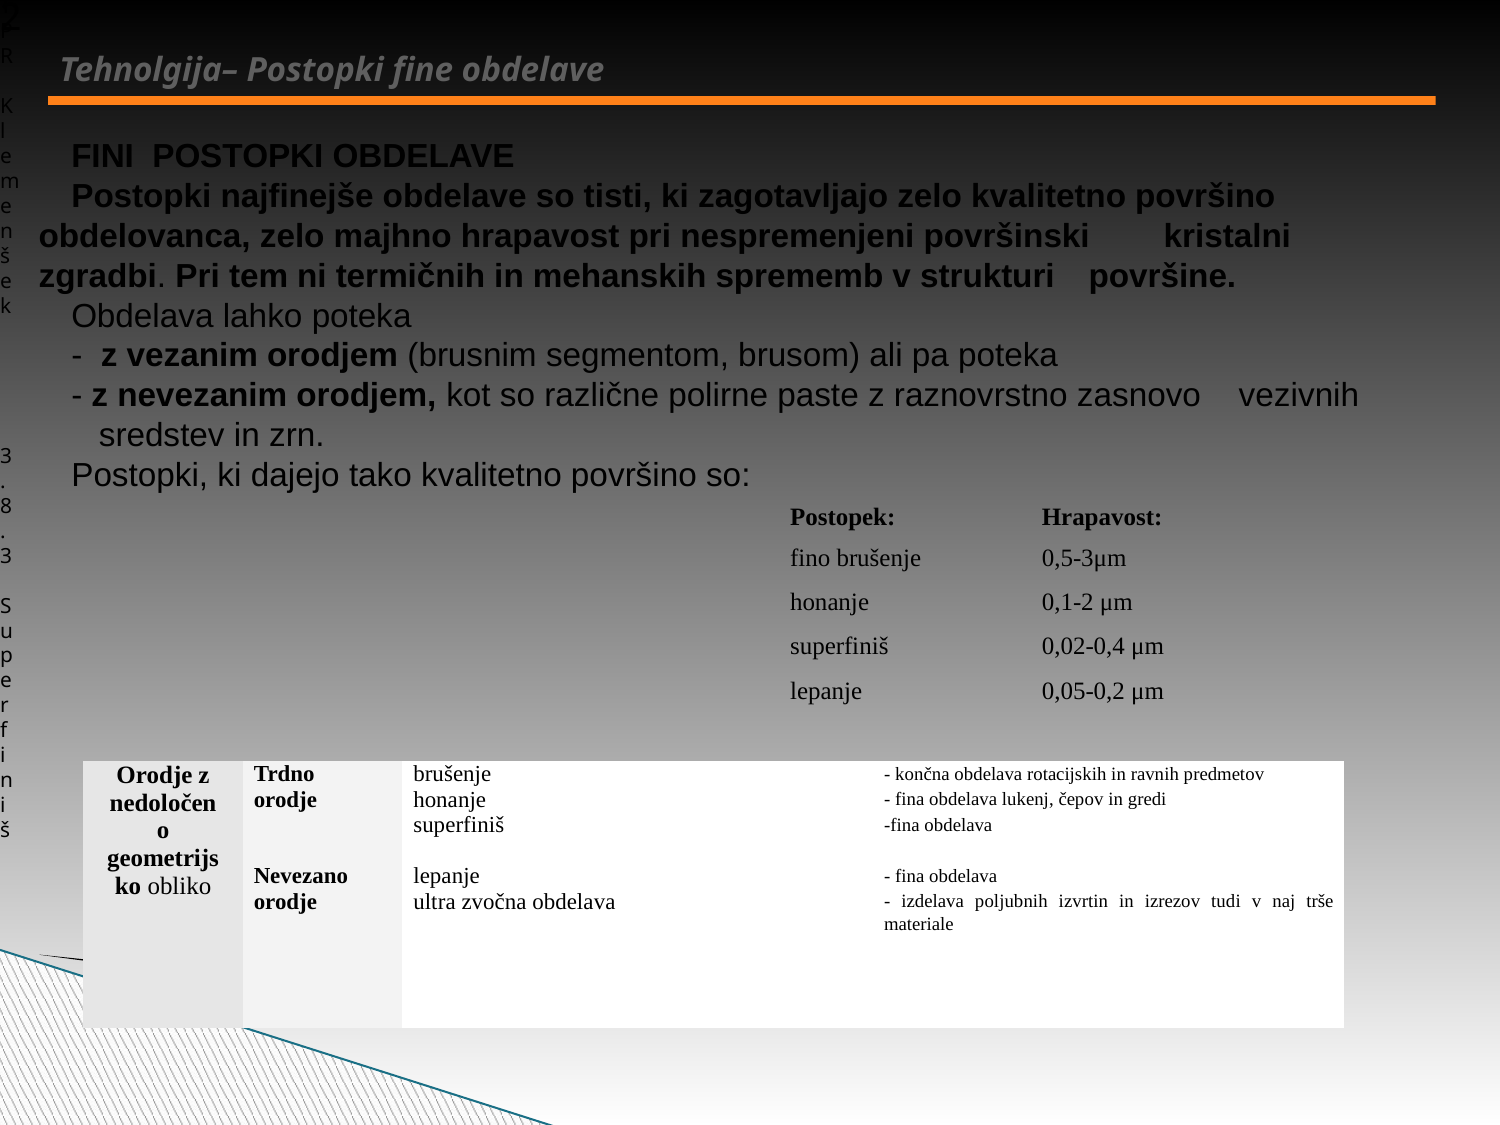

TPR Klemenšek 3.8.3 Superfiniš
FINI POSTOPKI OBDELAVE
Postopki najfinejše obdelave so tisti, ki zagotavljajo zelo kvalitetno površino 	obdelovanca, zelo majhno hrapavost pri nespremenjeni površinski 	kristalni zgradbi. Pri tem ni termičnih in mehanskih sprememb v strukturi 	površine.
Obdelava lahko poteka
- z vezanim orodjem (brusnim segmentom, brusom) ali pa poteka
- z nevezanim orodjem, kot so različne polirne paste z raznovrstno zasnovo 	vezivnih
 sredstev in zrn.
Postopki, ki dajejo tako kvalitetno površino so:
| Postopek: | Hrapavost: |
| --- | --- |
| fino brušenje | 0,5-3μm |
| honanje | 0,1-2 μm |
| superfiniš | 0,02-0,4 μm |
| lepanje | 0,05-0,2 μm |
| Orodje z nedoločeno geometrijsko obliko | Trdno orodje | brušenje | - končna obdelava rotacijskih in ravnih predmetov |
| --- | --- | --- | --- |
| | | honanje | - fina obdelava lukenj, čepov in gredi |
| | | superfiniš | -fina obdelava |
| | Nevezano orodje | lepanje | - fina obdelava |
| | | ultra zvočna obdelava | - izdelava poljubnih izvrtin in izrezov tudi v naj trše materiale |